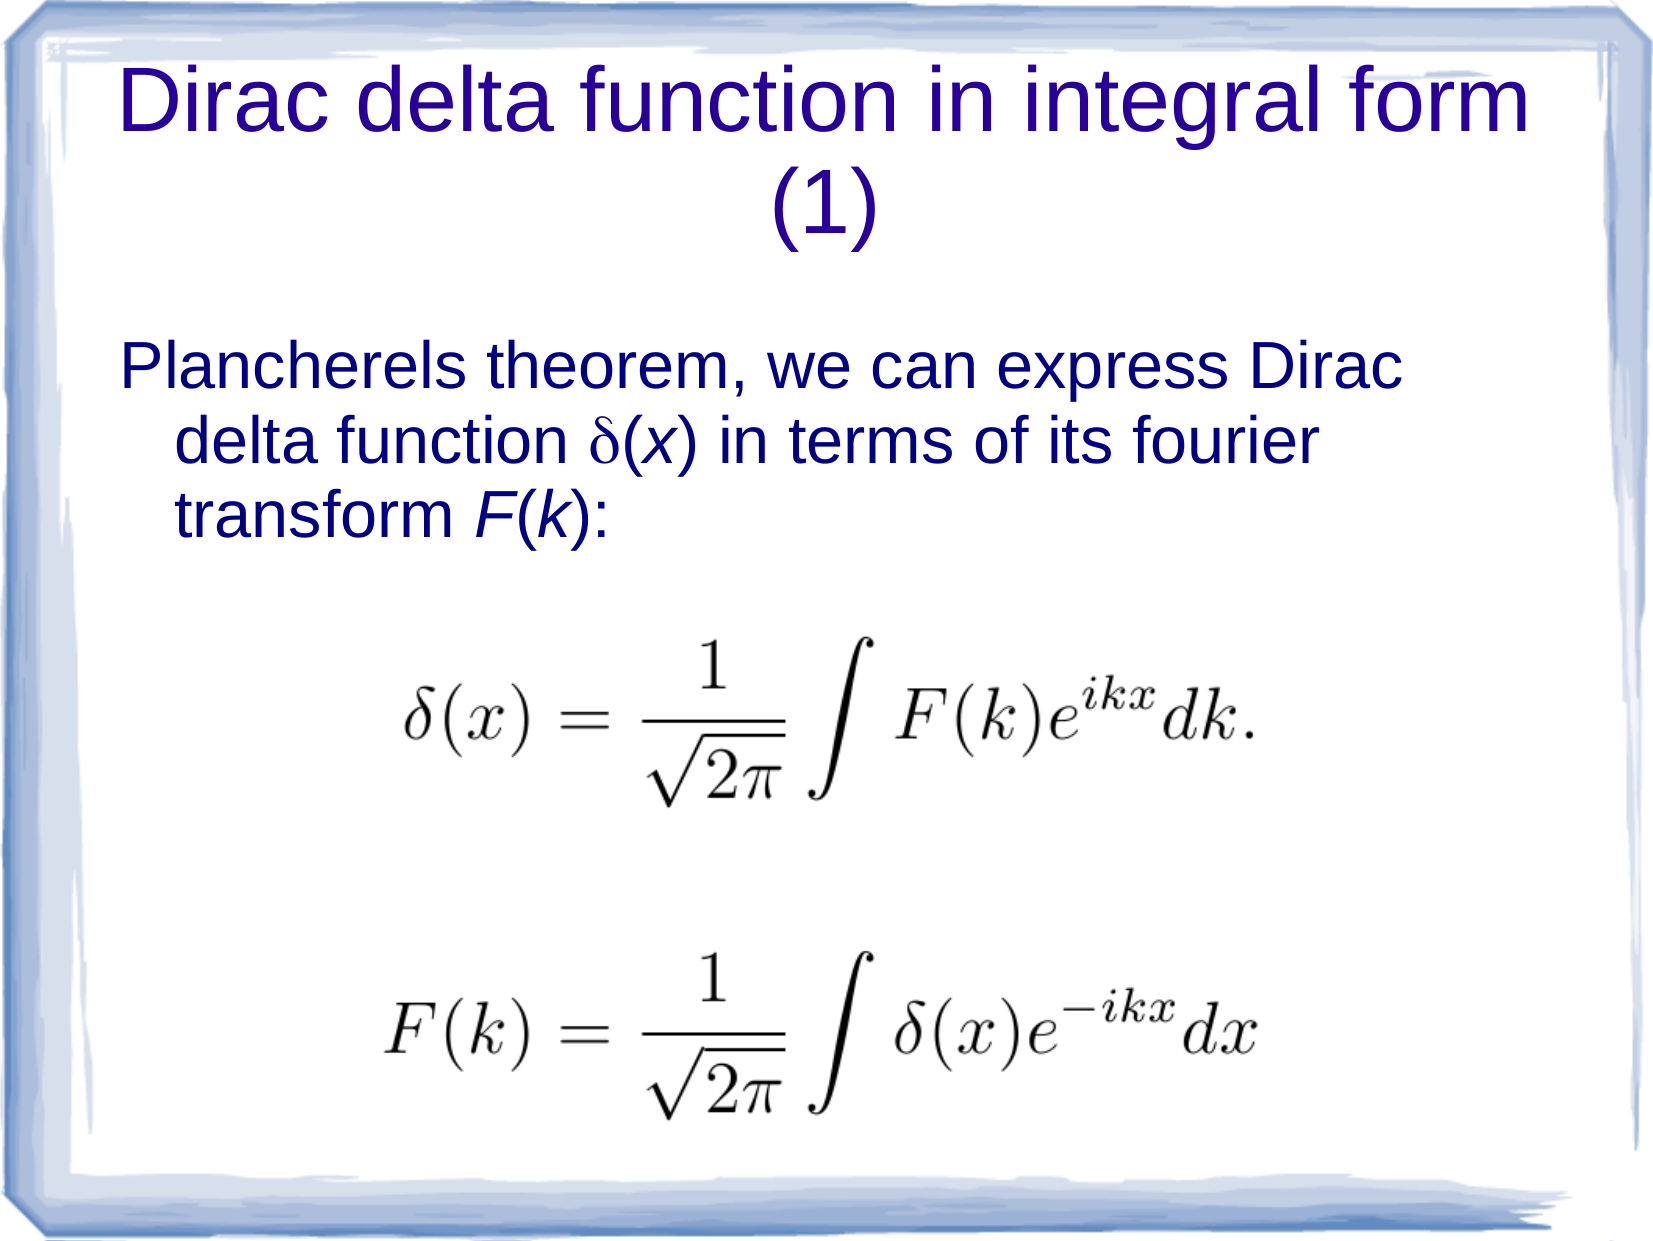

# Dirac delta function in integral form (1)
Plancherels theorem, we can express Dirac delta function d(x) in terms of its fourier transform F(k):